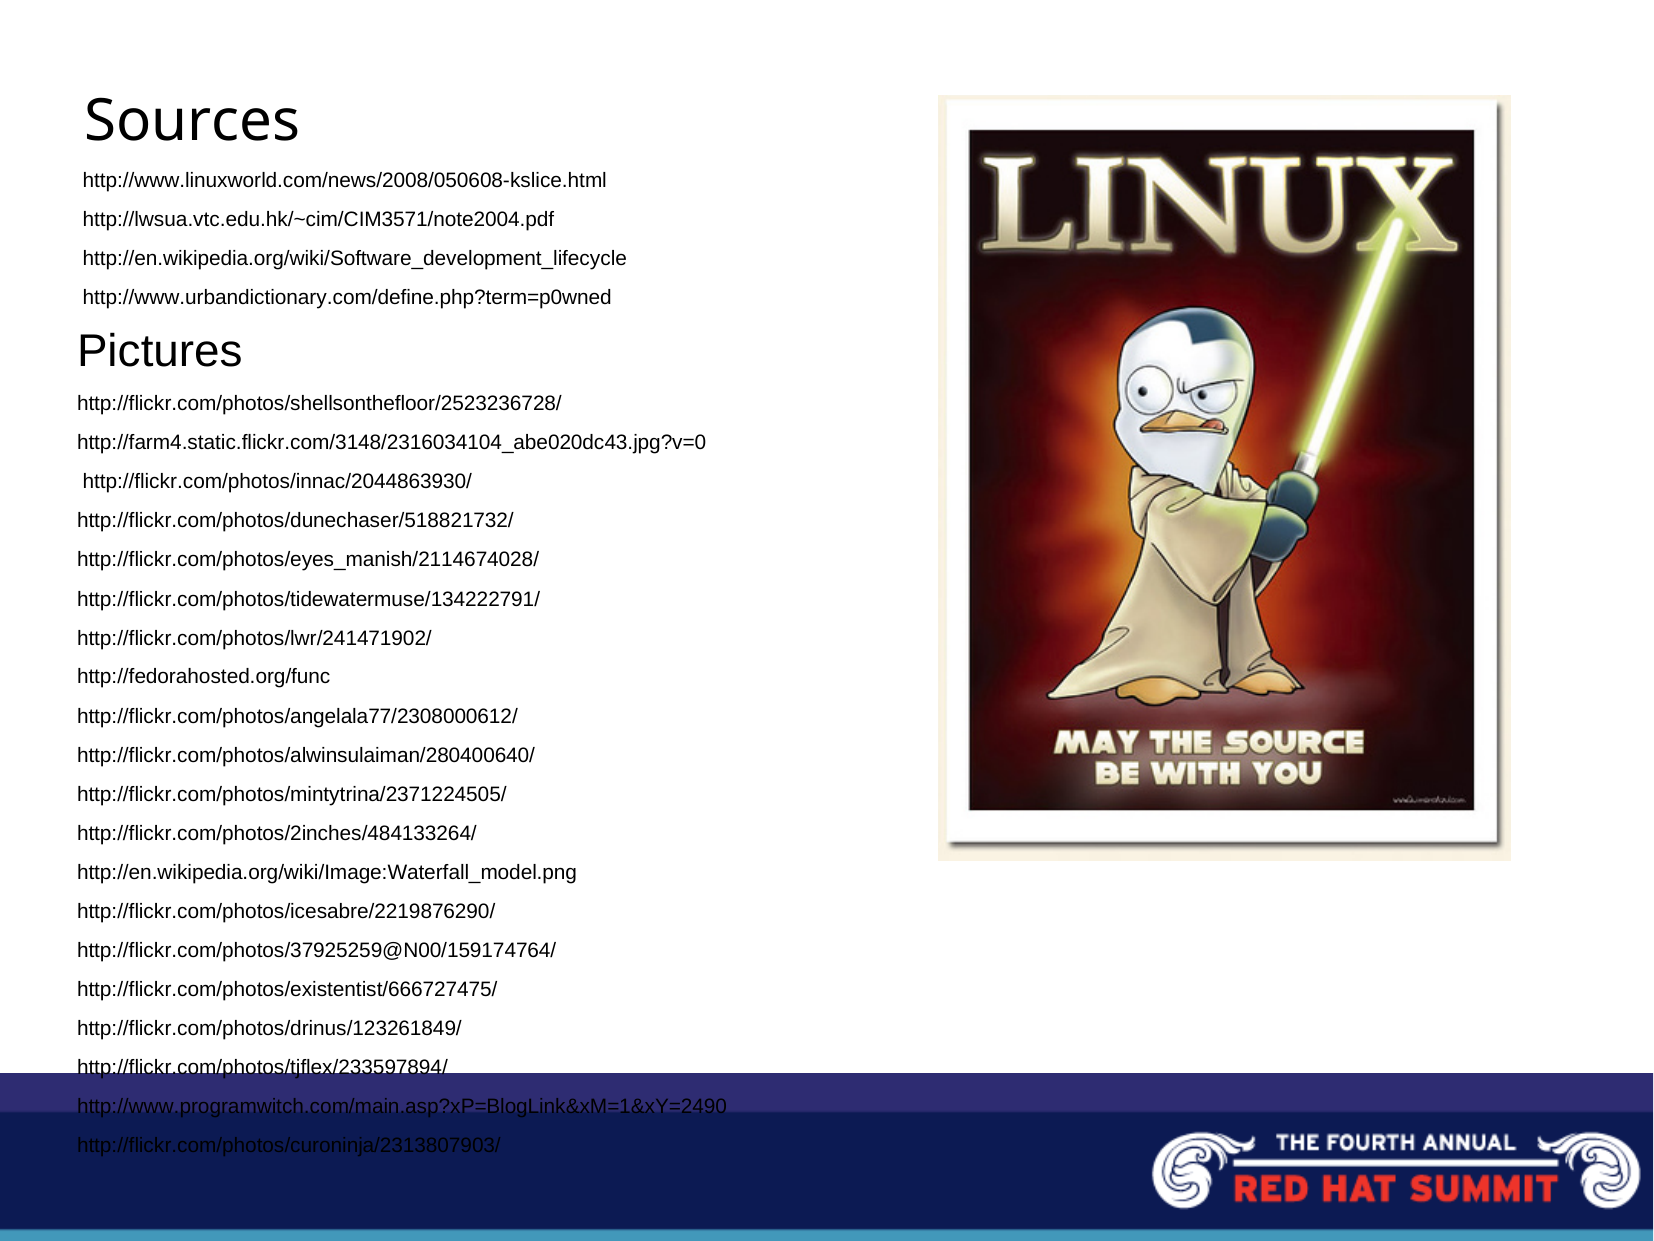

# Sources
 http://www.linuxworld.com/news/2008/050608-kslice.html
 http://lwsua.vtc.edu.hk/~cim/CIM3571/note2004.pdf
 http://en.wikipedia.org/wiki/Software_development_lifecycle
 http://www.urbandictionary.com/define.php?term=p0wned
Pictures
http://flickr.com/photos/shellsonthefloor/2523236728/
http://farm4.static.flickr.com/3148/2316034104_abe020dc43.jpg?v=0
 http://flickr.com/photos/innac/2044863930/
http://flickr.com/photos/dunechaser/518821732/
http://flickr.com/photos/eyes_manish/2114674028/
http://flickr.com/photos/tidewatermuse/134222791/
http://flickr.com/photos/lwr/241471902/
http://fedorahosted.org/func
http://flickr.com/photos/angelala77/2308000612/
http://flickr.com/photos/alwinsulaiman/280400640/
http://flickr.com/photos/mintytrina/2371224505/
http://flickr.com/photos/2inches/484133264/
http://en.wikipedia.org/wiki/Image:Waterfall_model.png
http://flickr.com/photos/icesabre/2219876290/
http://flickr.com/photos/37925259@N00/159174764/
http://flickr.com/photos/existentist/666727475/
http://flickr.com/photos/drinus/123261849/
http://flickr.com/photos/tjflex/233597894/
http://www.programwitch.com/main.asp?xP=BlogLink&xM=1&xY=2490
http://flickr.com/photos/curoninja/2313807903/